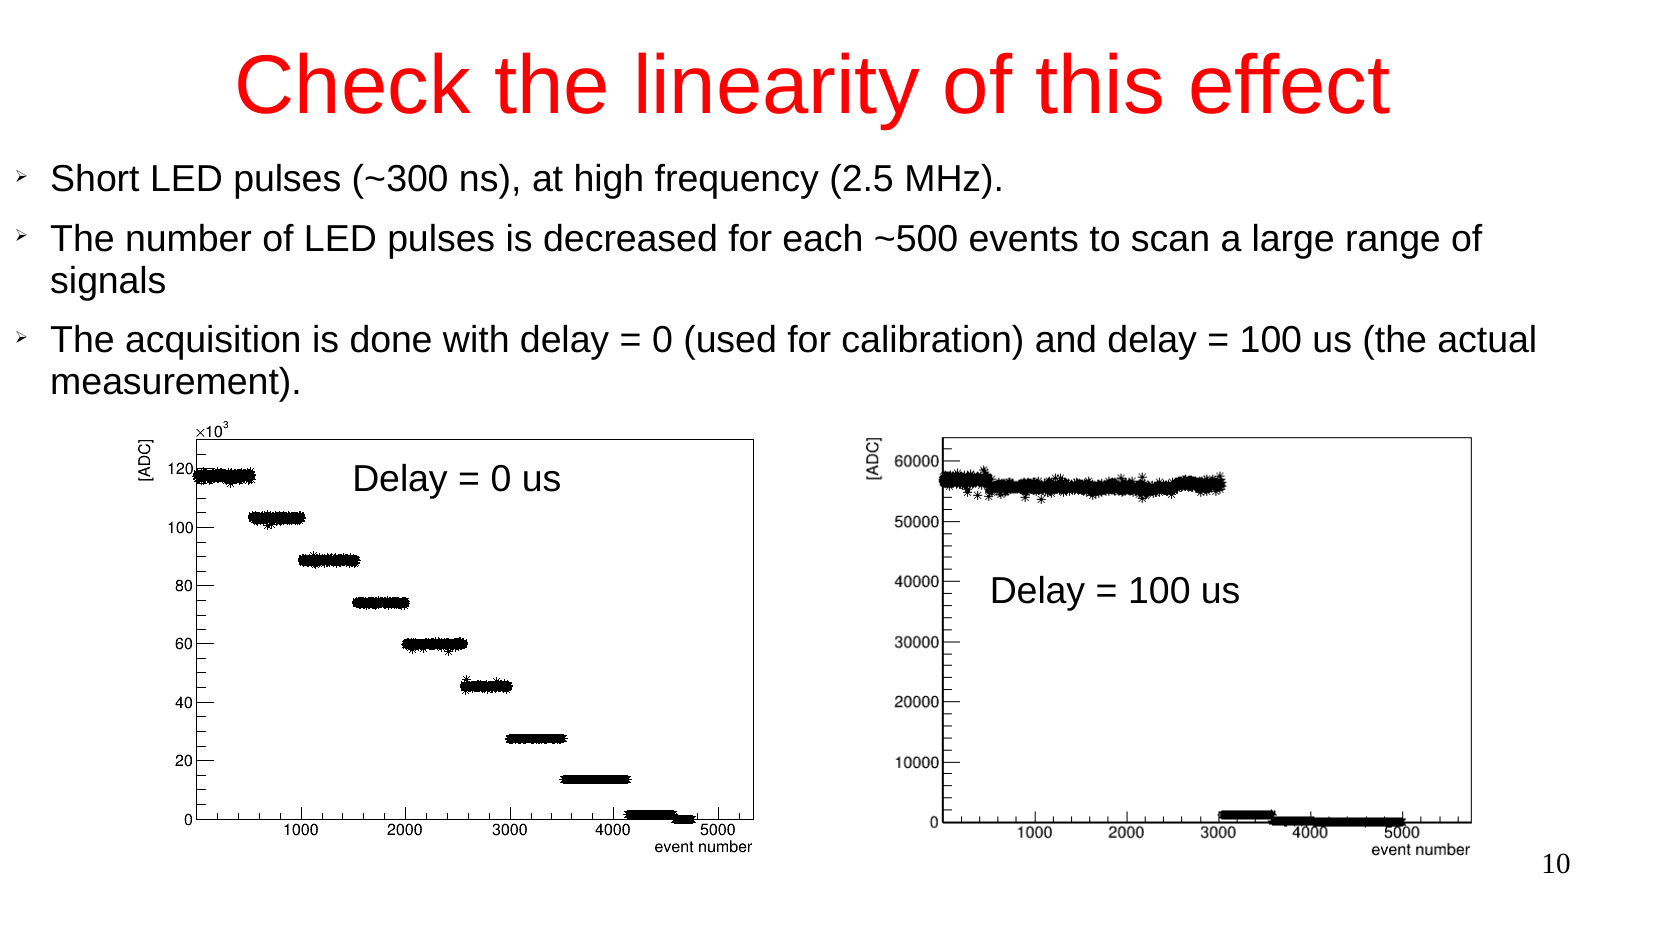

# Check the linearity of this effect
Short LED pulses (~300 ns), at high frequency (2.5 MHz).
The number of LED pulses is decreased for each ~500 events to scan a large range of signals
The acquisition is done with delay = 0 (used for calibration) and delay = 100 us (the actual measurement).
Delay = 0 us
Delay = 100 us
10